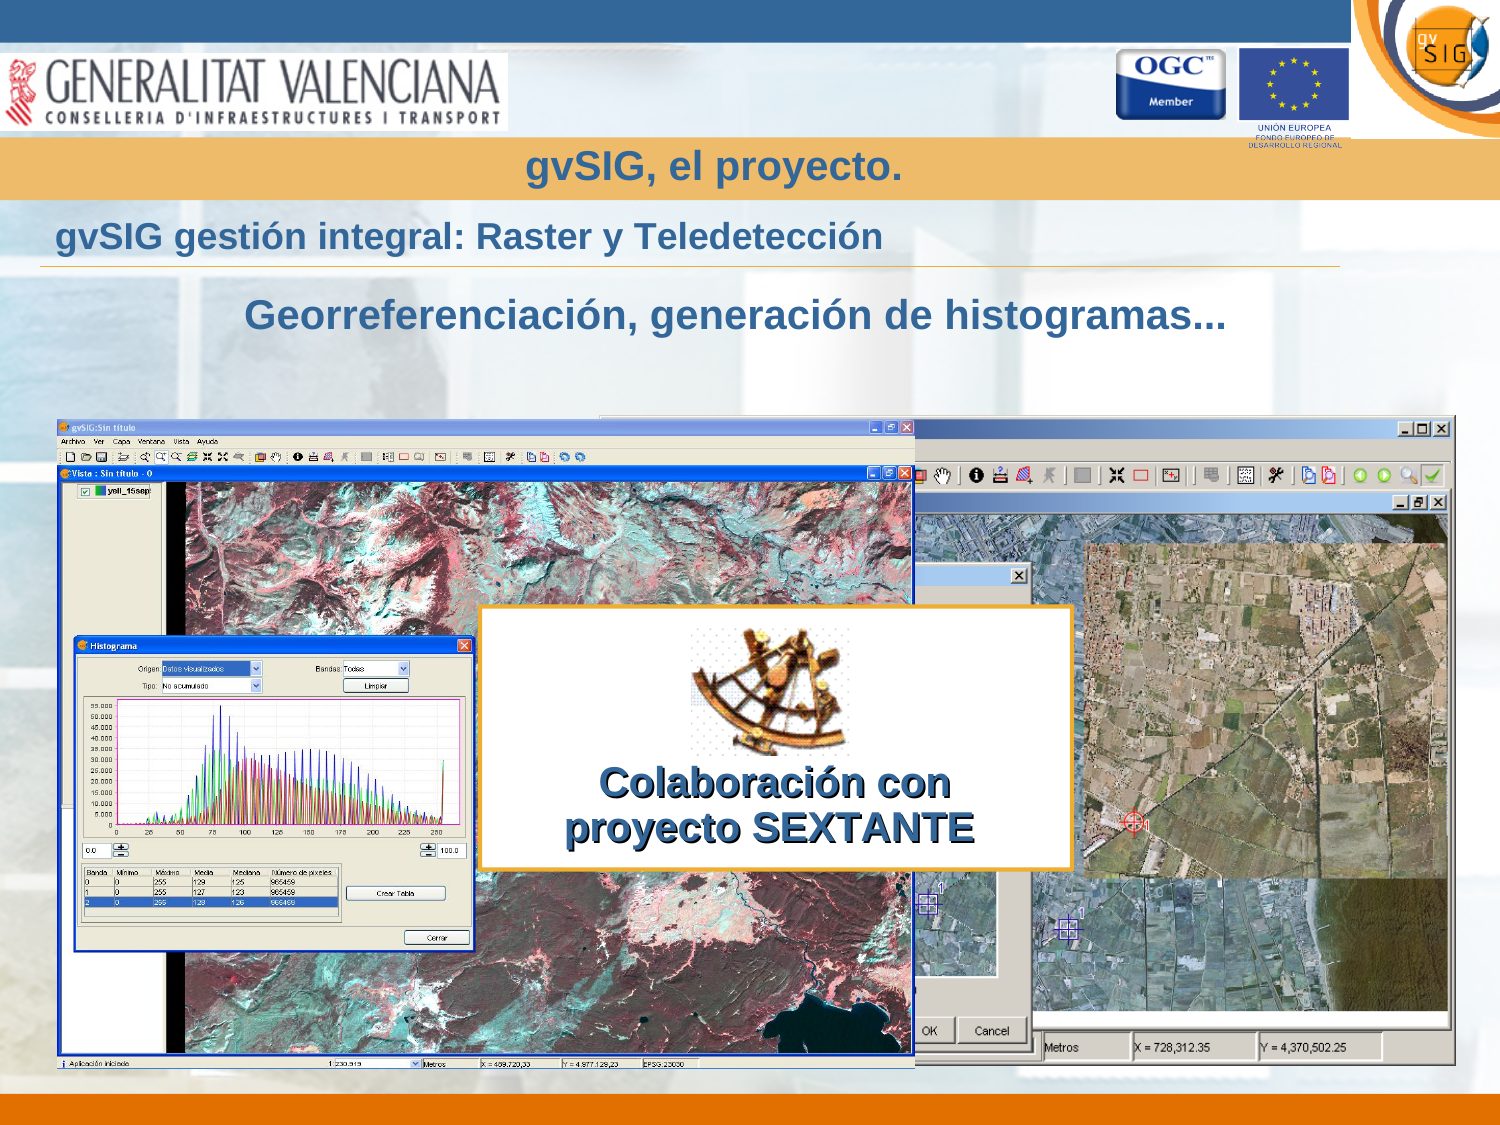

gvSIG, el proyecto.
gvSIG gestión integral: Raster y Teledetección
Georreferenciación, generación de histogramas...
 Colaboración con
 proyecto SEXTANTE